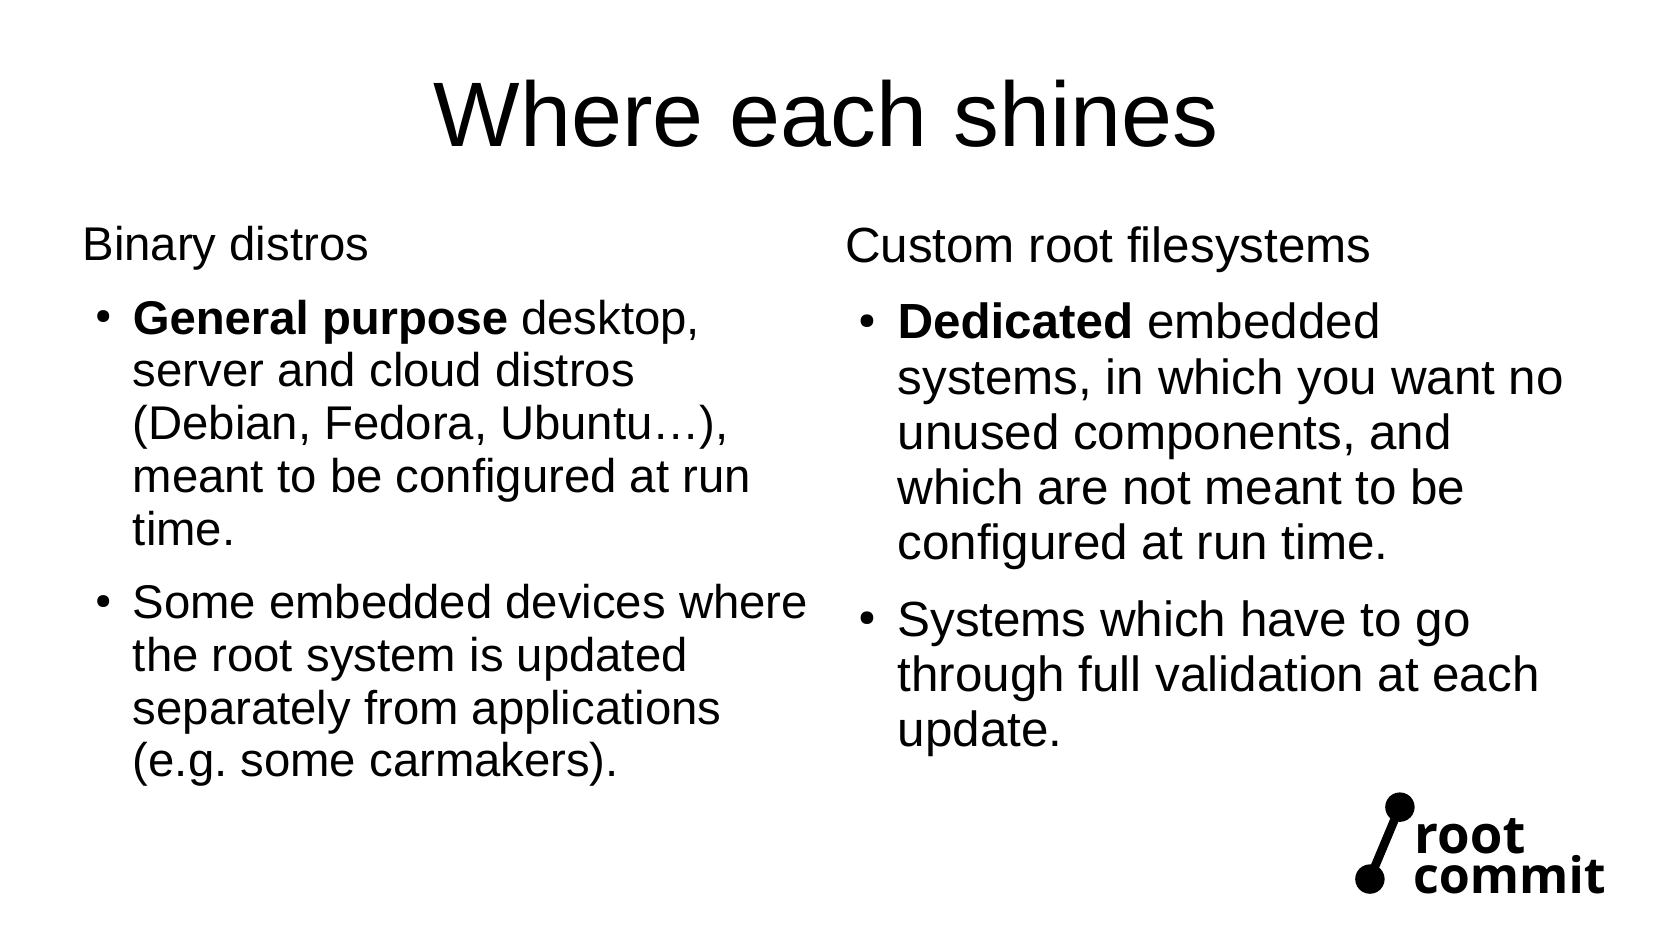

# Where each shines
Binary distros
General purpose desktop, server and cloud distros (Debian, Fedora, Ubuntu…), meant to be configured at run time.
Some embedded devices where the root system is updated separately from applications (e.g. some carmakers).
Custom root filesystems
Dedicated embedded systems, in which you want no unused components, and which are not meant to be configured at run time.
Systems which have to go through full validation at each update.